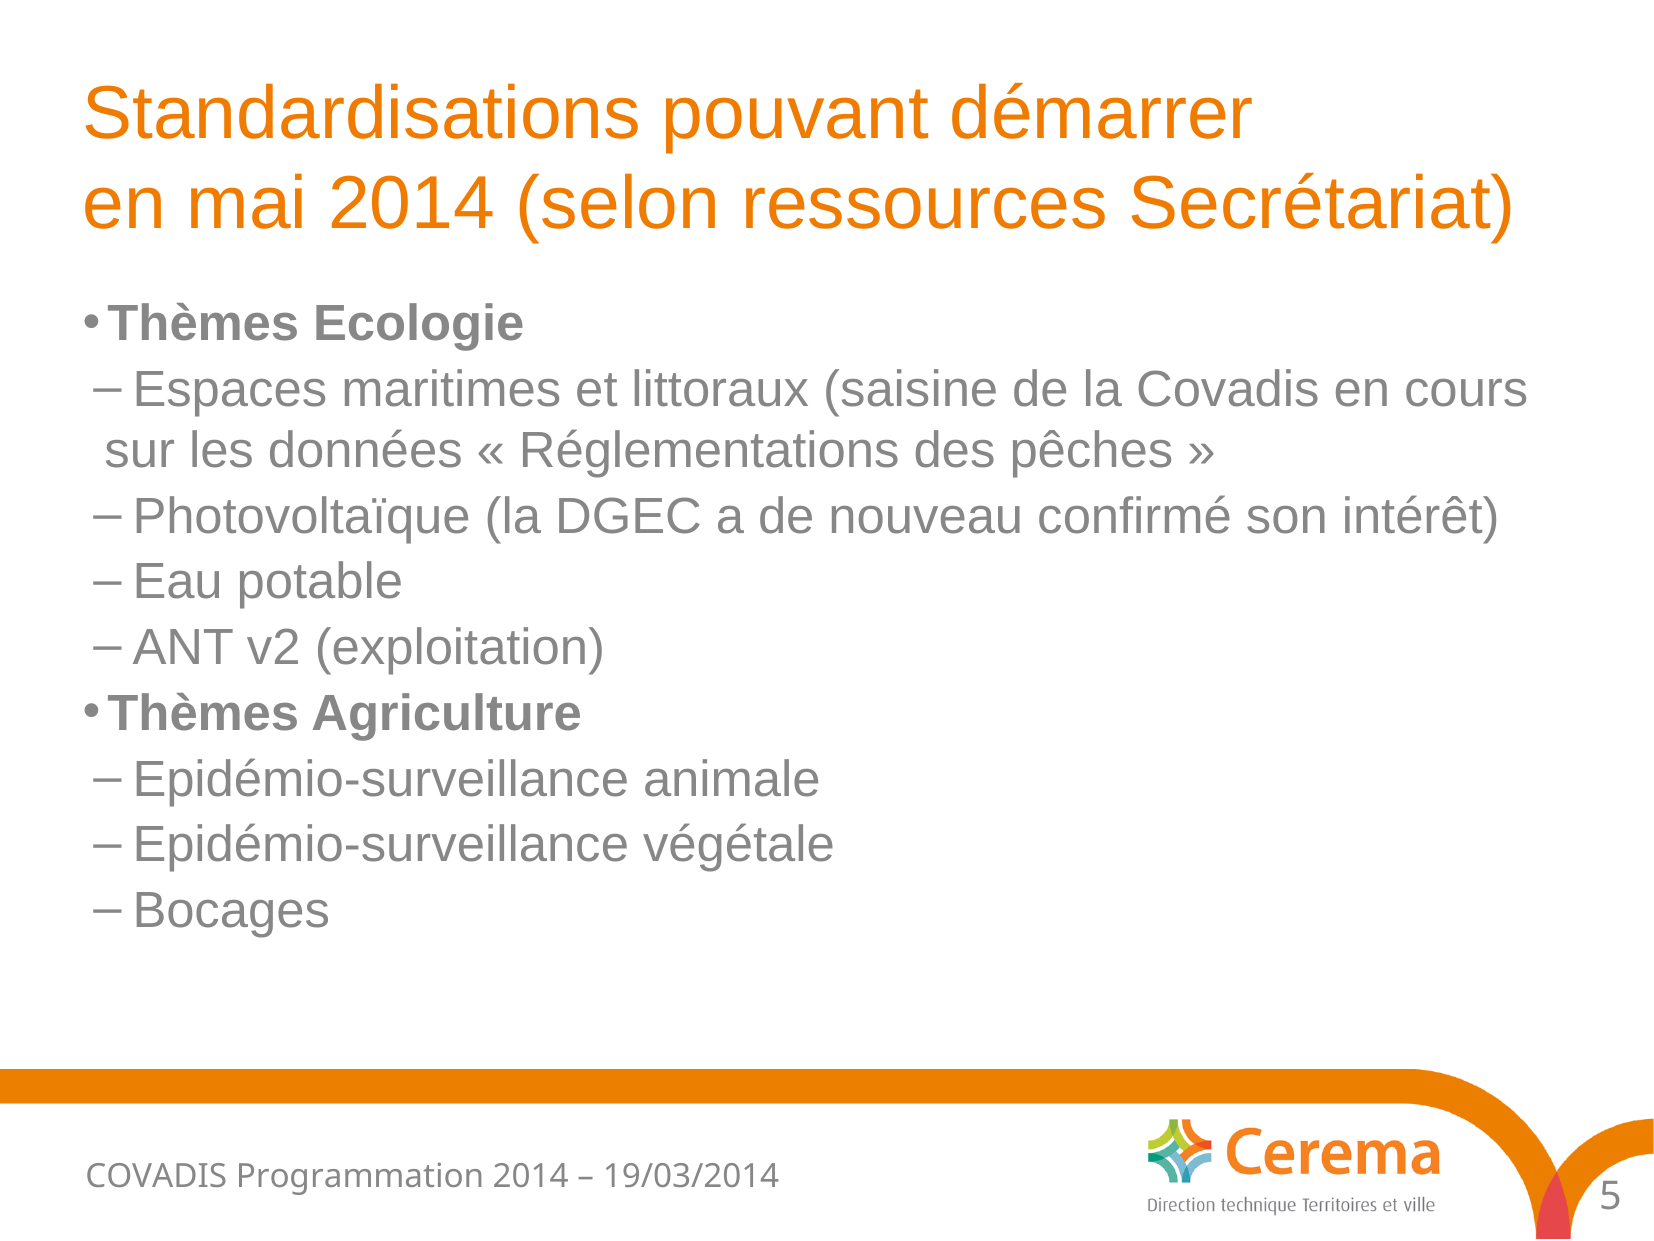

# Standardisations pouvant démarrer en mai 2014 (selon ressources Secrétariat)
 Thèmes Ecologie
 Espaces maritimes et littoraux (saisine de la Covadis en cours sur les données « Réglementations des pêches »
 Photovoltaïque (la DGEC a de nouveau confirmé son intérêt)
 Eau potable
 ANT v2 (exploitation)
 Thèmes Agriculture
 Epidémio-surveillance animale
 Epidémio-surveillance végétale
 Bocages